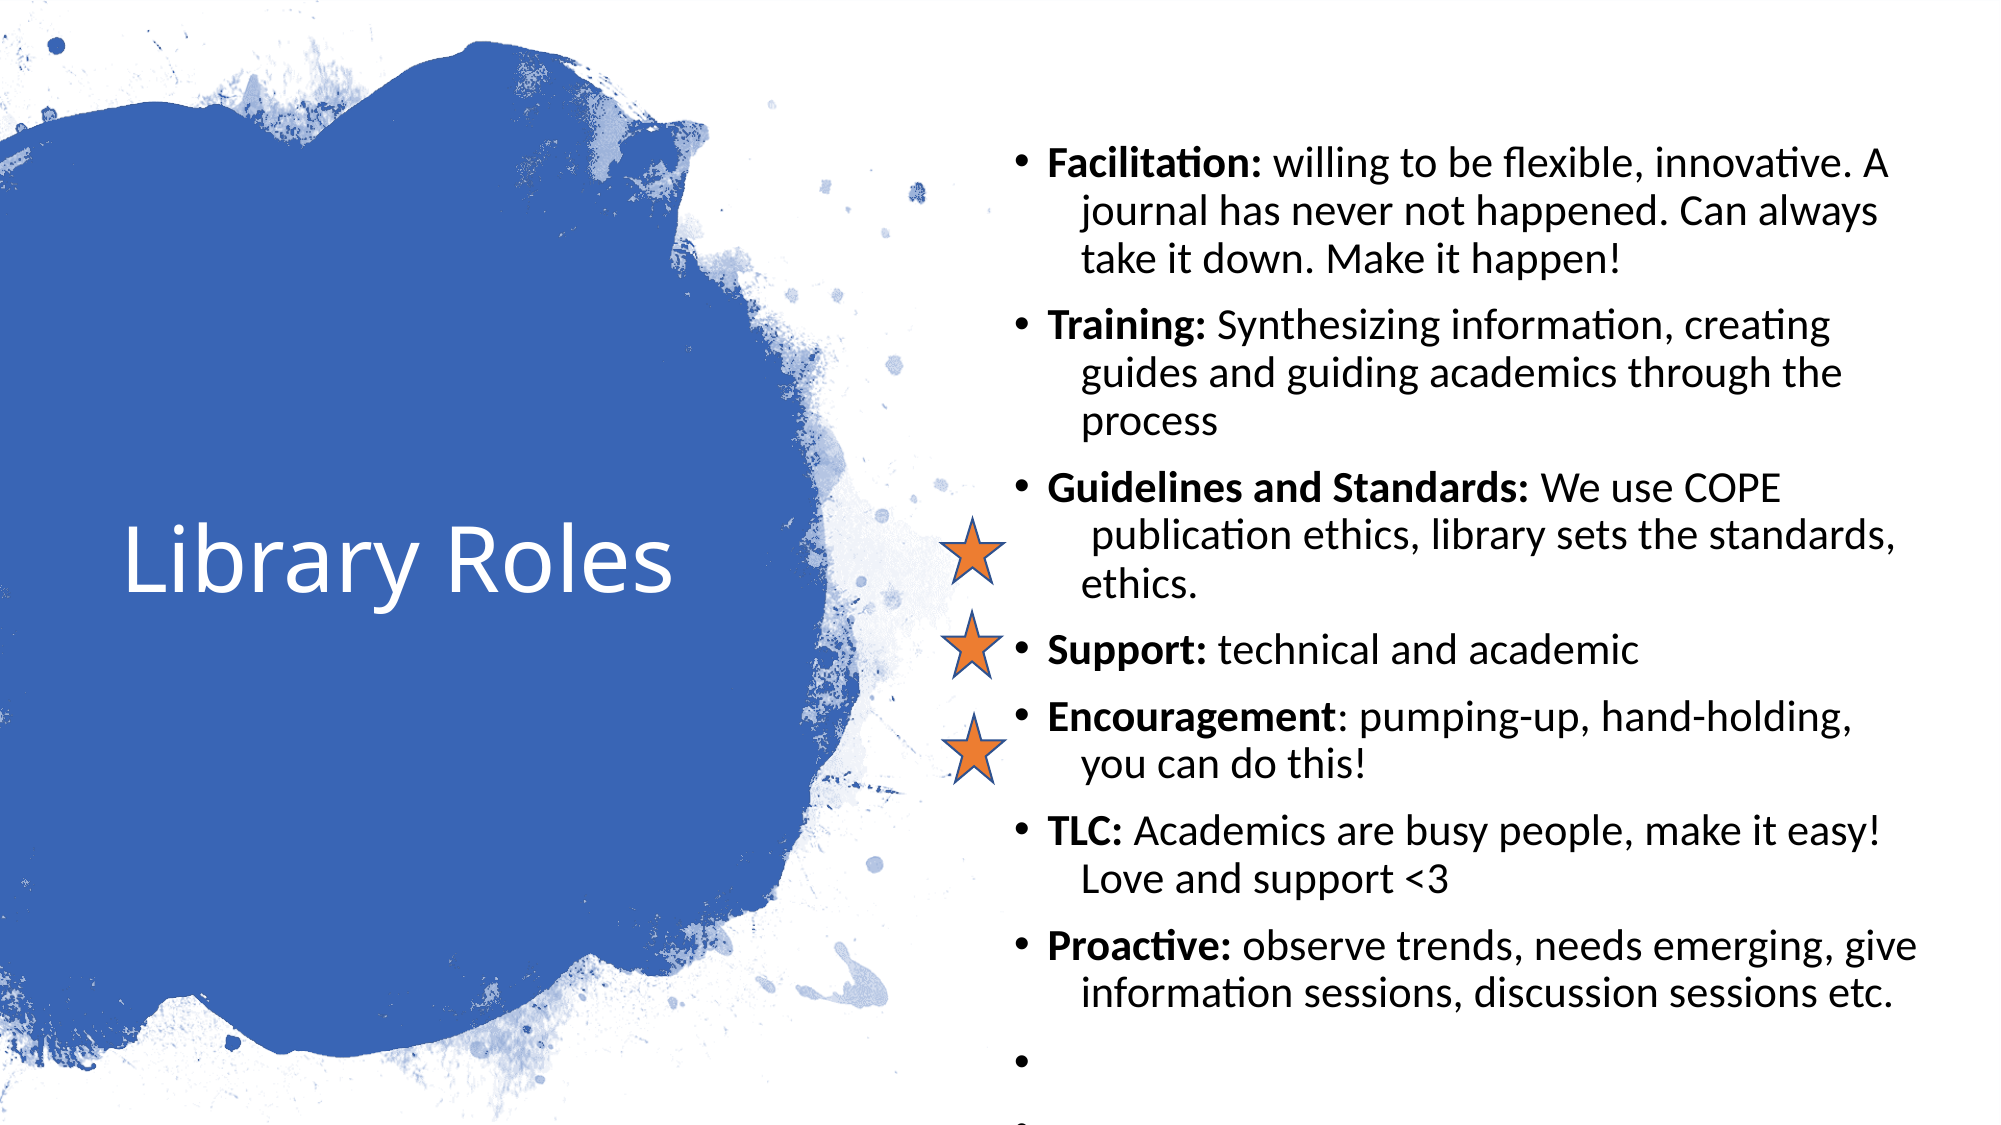

Facilitation: willing to be flexible, innovative. A journal has never not happened. Can always take it down. Make it happen!
Training: Synthesizing information, creating guides and guiding academics through the process
Guidelines and Standards: We use COPE publication ethics, library sets the standards, ethics.
Support: technical and academic
Encouragement: pumping-up, hand-holding, you can do this!
TLC: Academics are busy people, make it easy! Love and support <3
Proactive: observe trends, needs emerging, give information sessions, discussion sessions etc.
# Library Roles